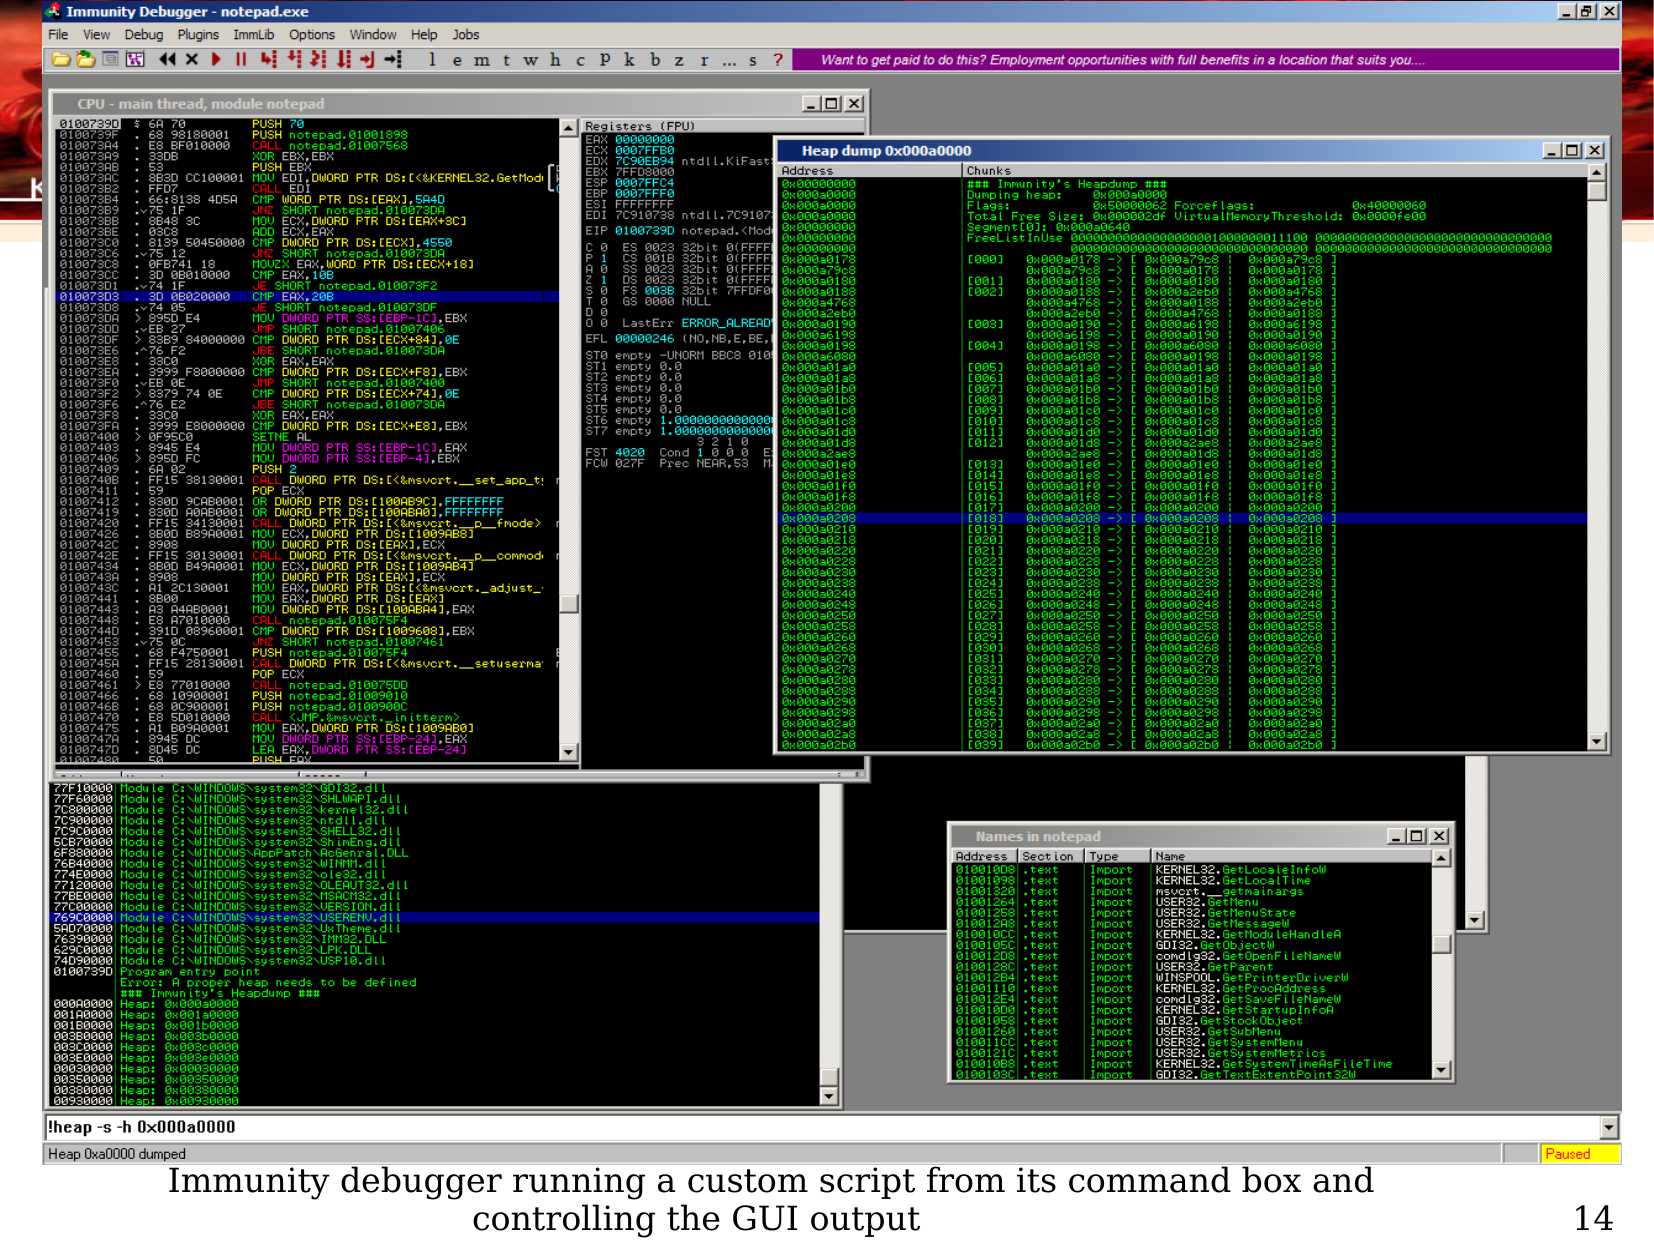

# The integration
Immunity debugger running a custom script from its command box and controlling the GUI output